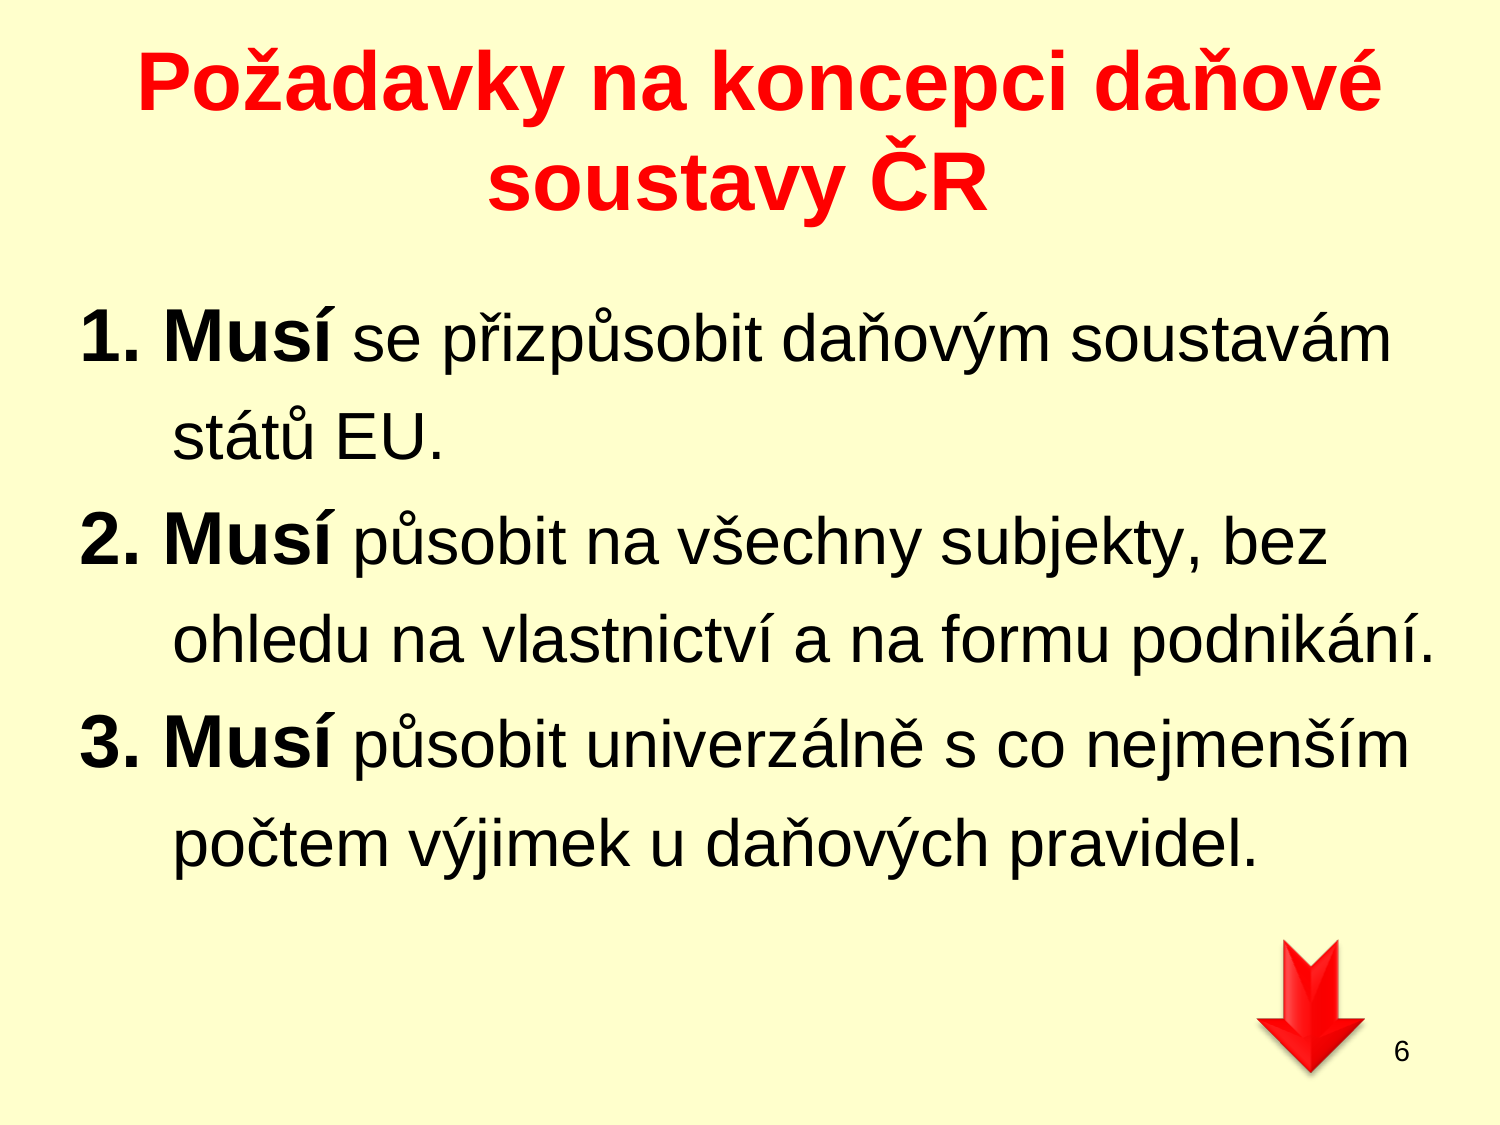

# Požadavky na koncepci daňové soustavy ČR
1. Musí se přizpůsobit daňovým soustavám
 států EU.
2. Musí působit na všechny subjekty, bez
 ohledu na vlastnictví a na formu podnikání.
3. Musí působit univerzálně s co nejmenším
 počtem výjimek u daňových pravidel.